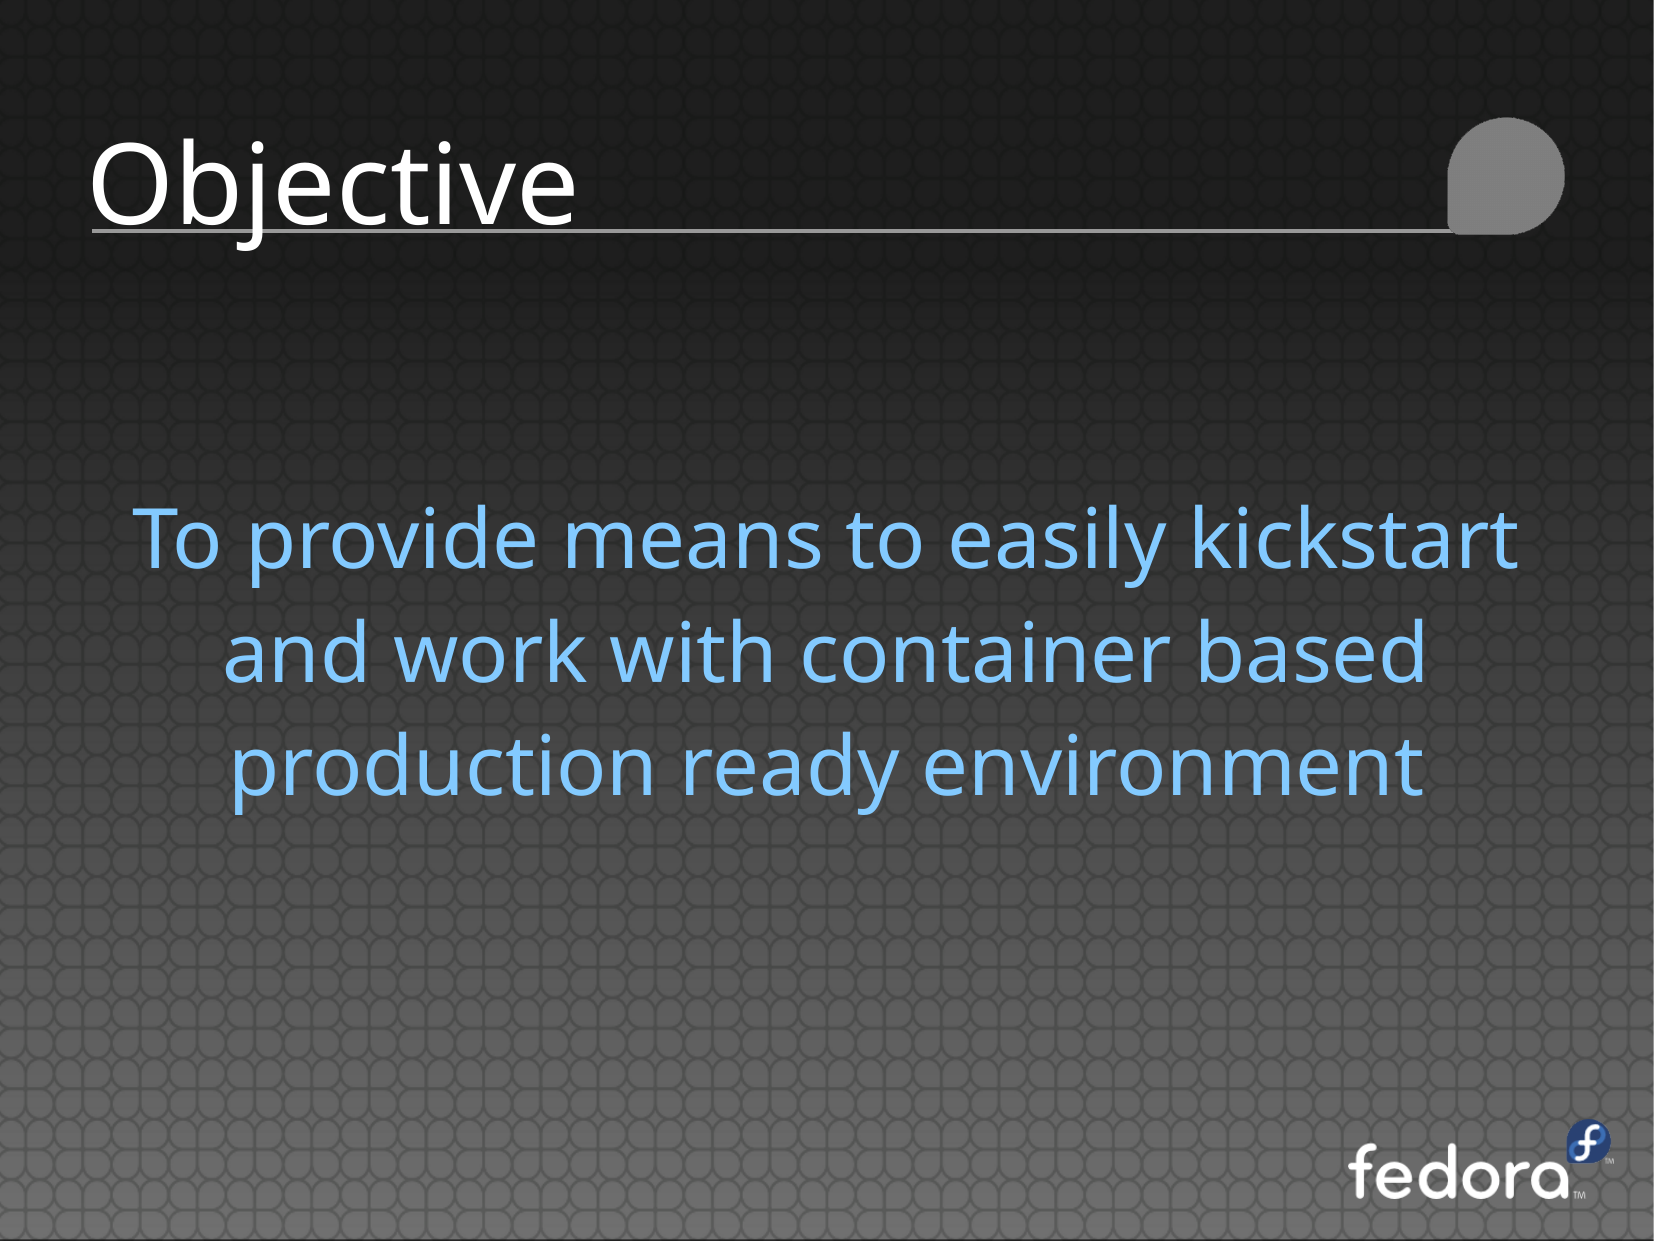

# Objective
To provide means to easily kickstart and work with container based production ready environment